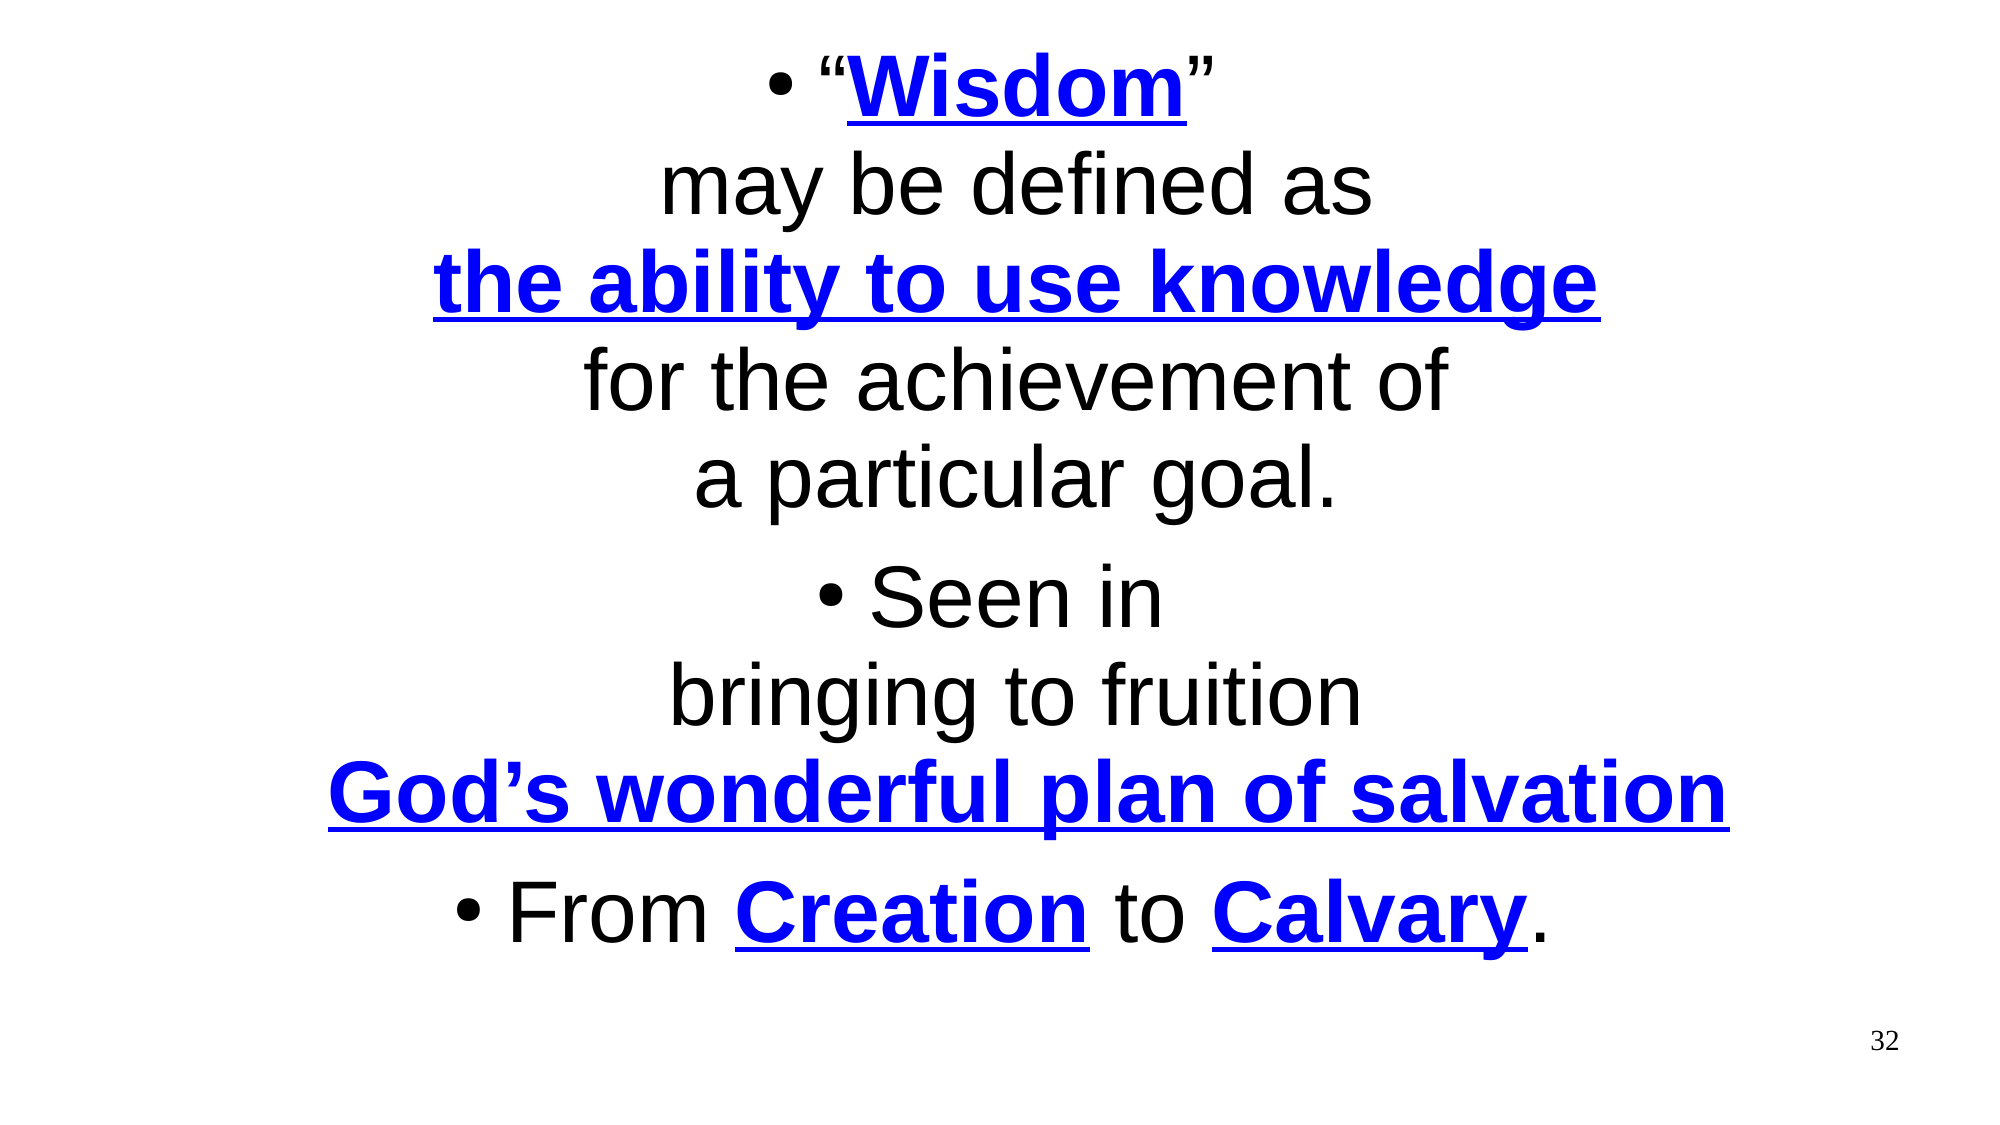

# “Wisdom” may be defined as the ability to use knowledge for the achievement of a particular goal.
Seen in
bringing to fruition
God’s wonderful plan of salvation
From Creation to Calvary.
32